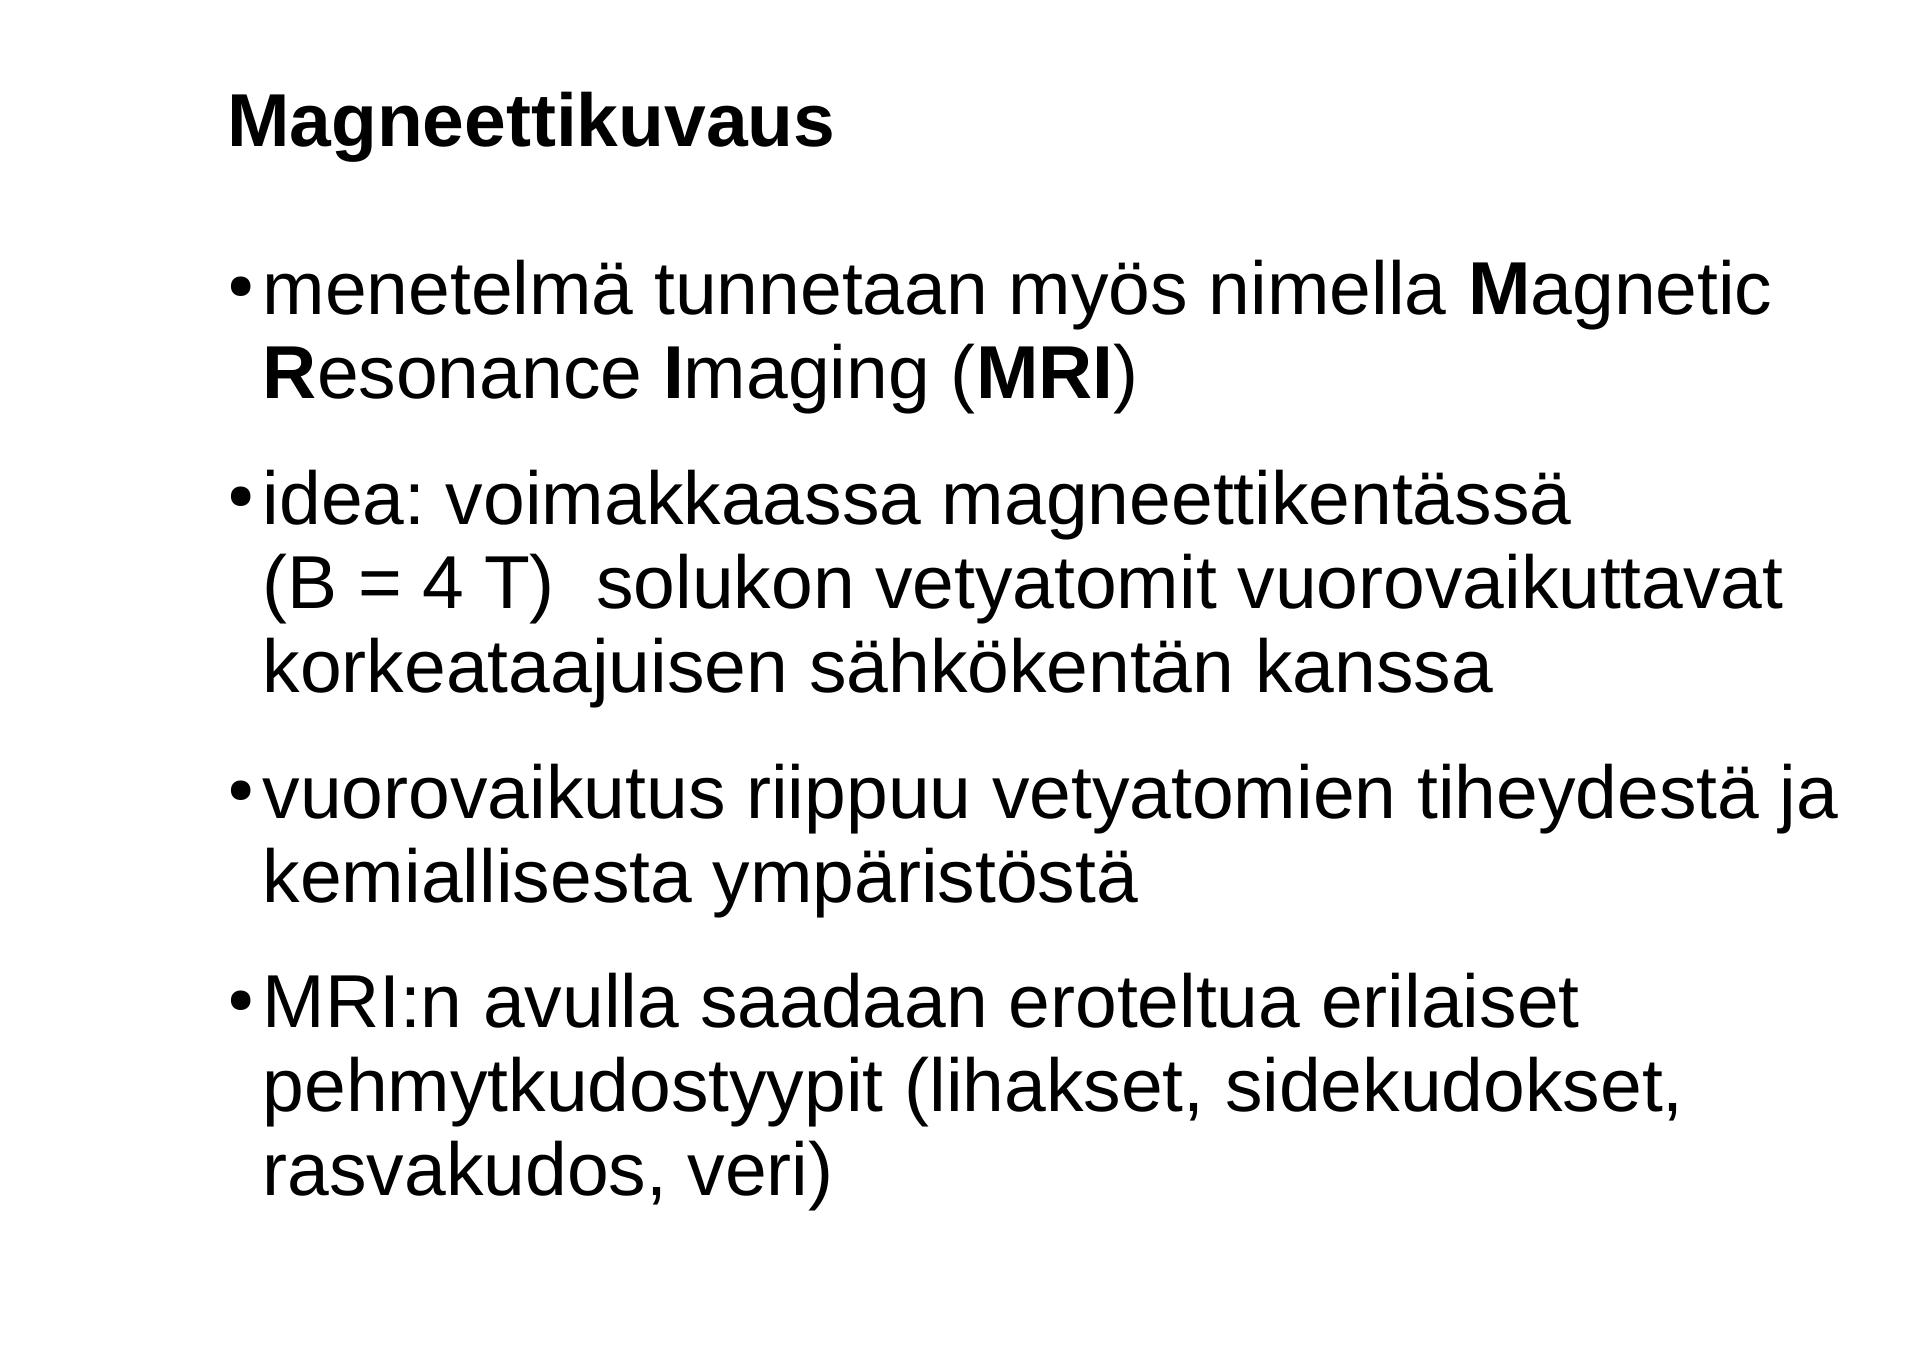

Magneettikuvaus
menetelmä tunnetaan myös nimella Magnetic Resonance Imaging (MRI)
idea: voimakkaassa magneettikentässä (B = 4 T) solukon vetyatomit vuorovaikuttavat korkeataajuisen sähkökentän kanssa
vuorovaikutus riippuu vetyatomien tiheydestä ja kemiallisesta ympäristöstä
MRI:n avulla saadaan eroteltua erilaiset pehmytkudostyypit (lihakset, sidekudokset, rasvakudos, veri)